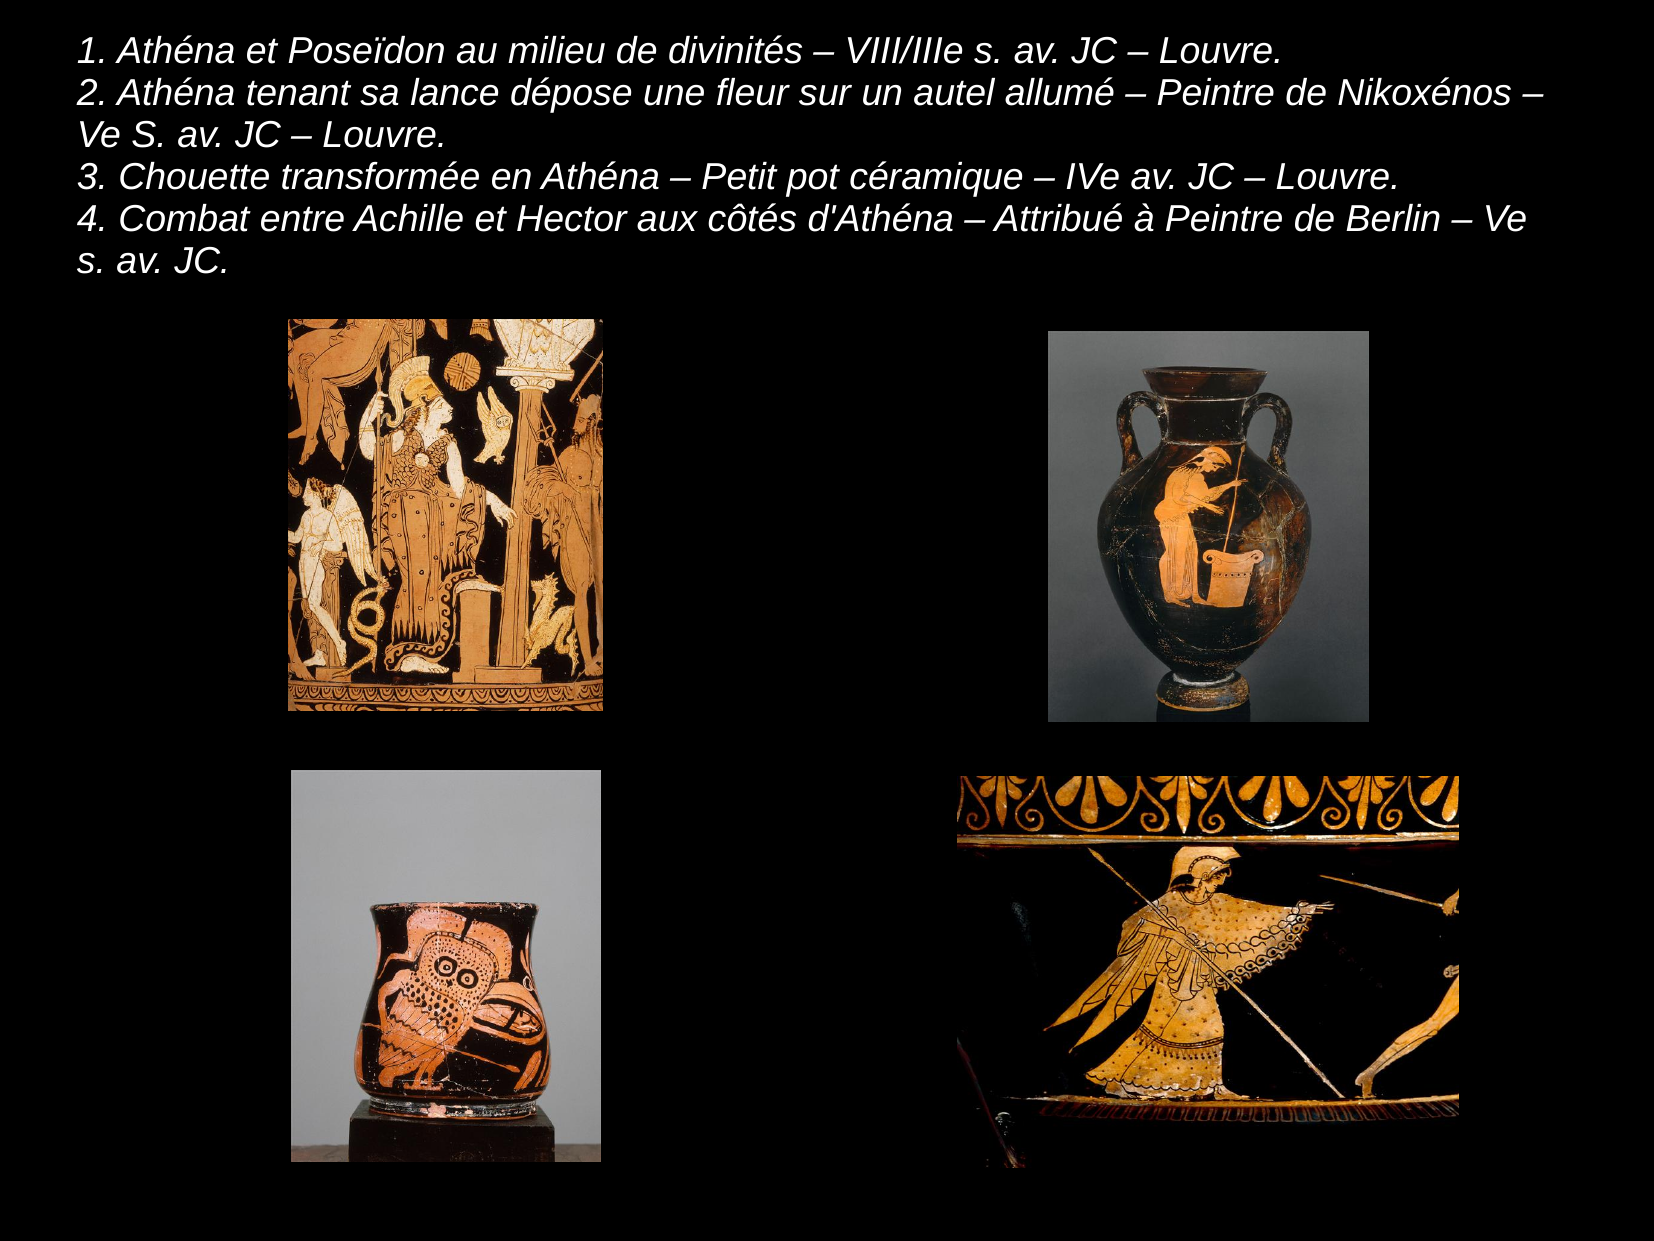

# 1. Athéna et Poseïdon au milieu de divinités – VIII/IIIe s. av. JC – Louvre. 2. Athéna tenant sa lance dépose une fleur sur un autel allumé – Peintre de Nikoxénos – Ve S. av. JC – Louvre. 3. Chouette transformée en Athéna – Petit pot céramique – IVe av. JC – Louvre. 4. Combat entre Achille et Hector aux côtés d'Athéna – Attribué à Peintre de Berlin – Ve s. av. JC.